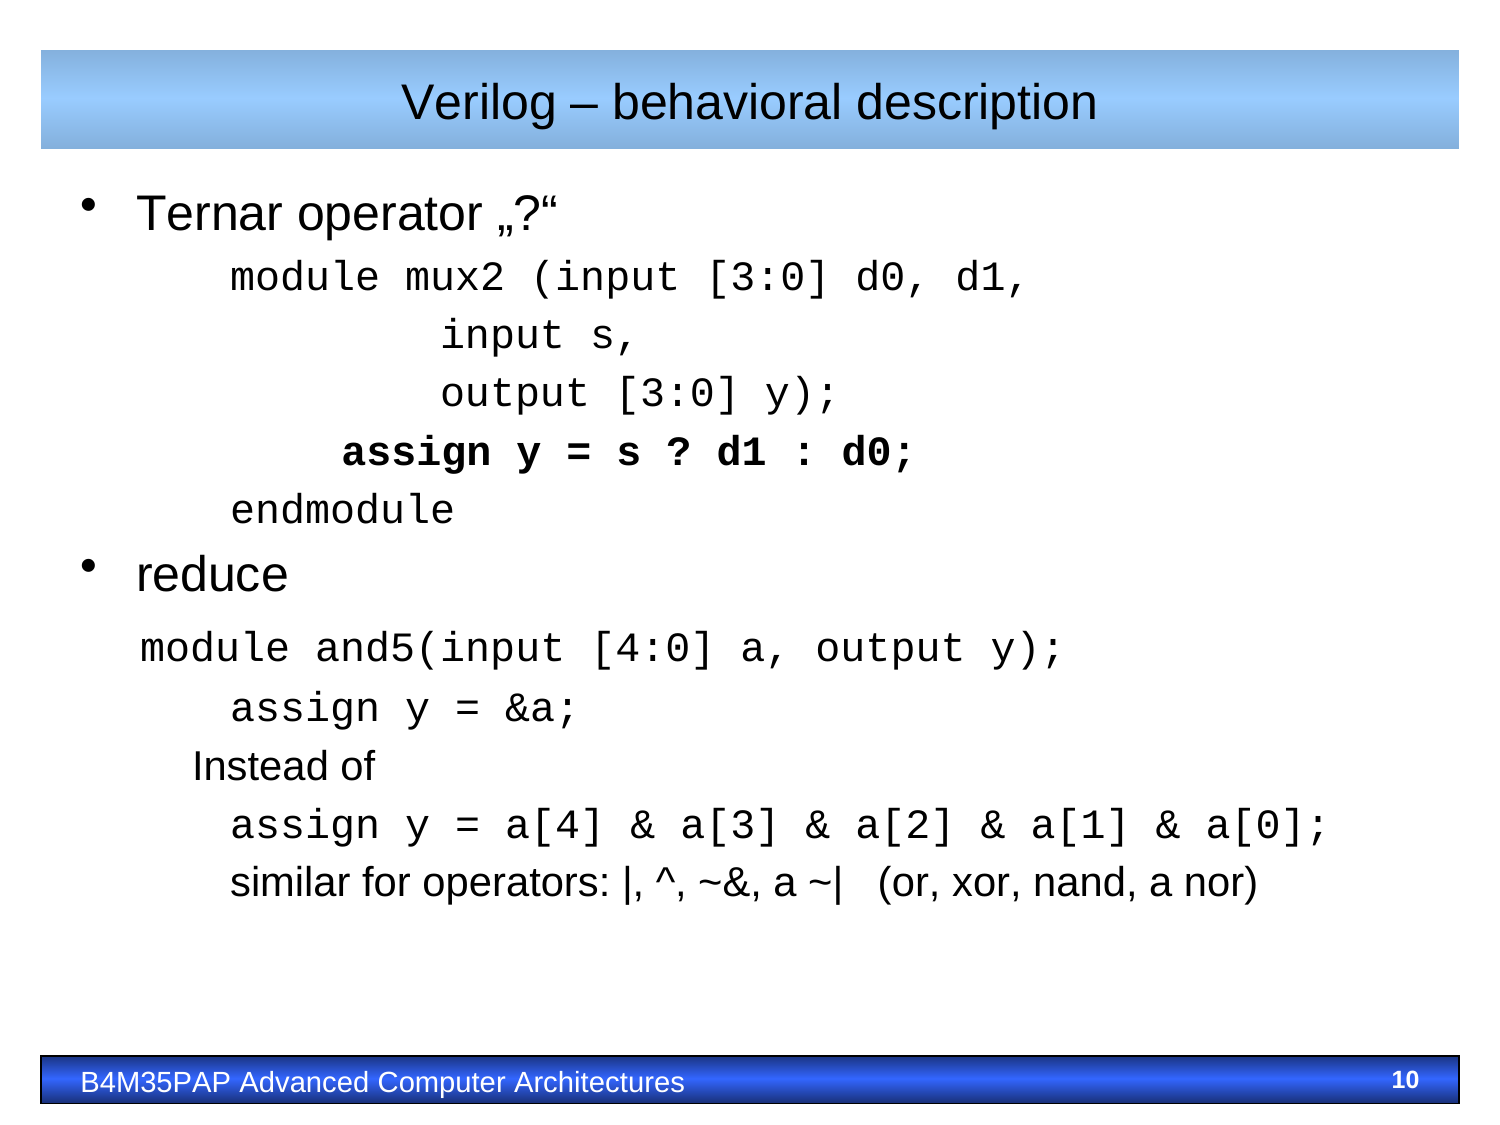

# Verilog – behavioral description
Ternar operator „?“
module mux2 (input [3:0] d0, d1,
			 input s,
 		 output [3:0] y);
		assign y = s ? d1 : d0;
endmodule
reduce
 module and5(input [4:0] a, output y);
assign y = &a;
Instead of
assign y = a[4] & a[3] & a[2] & a[1] & a[0];
similar for operators: |, ^, ~&, a ~| (or, xor, nand, a nor)